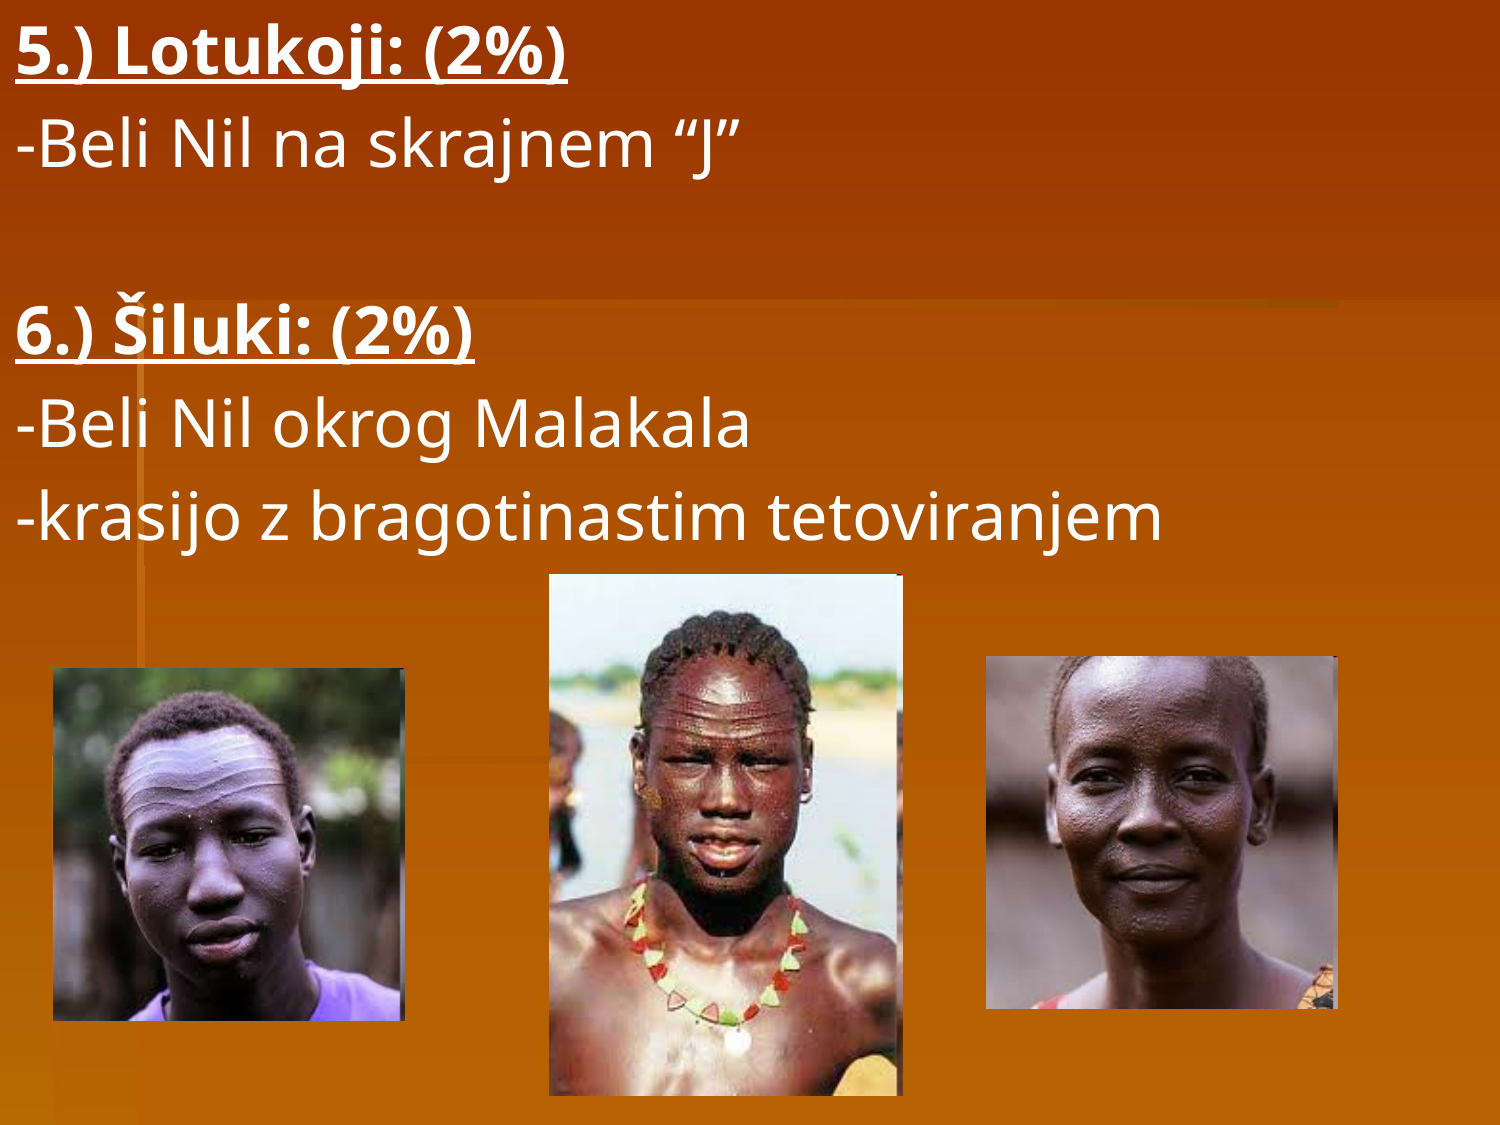

# 5.) Lotukoji: (2%)
-Beli Nil na skrajnem “J”
6.) Šiluki: (2%)
-Beli Nil okrog Malakala
-krasijo z bragotinastim tetoviranjem